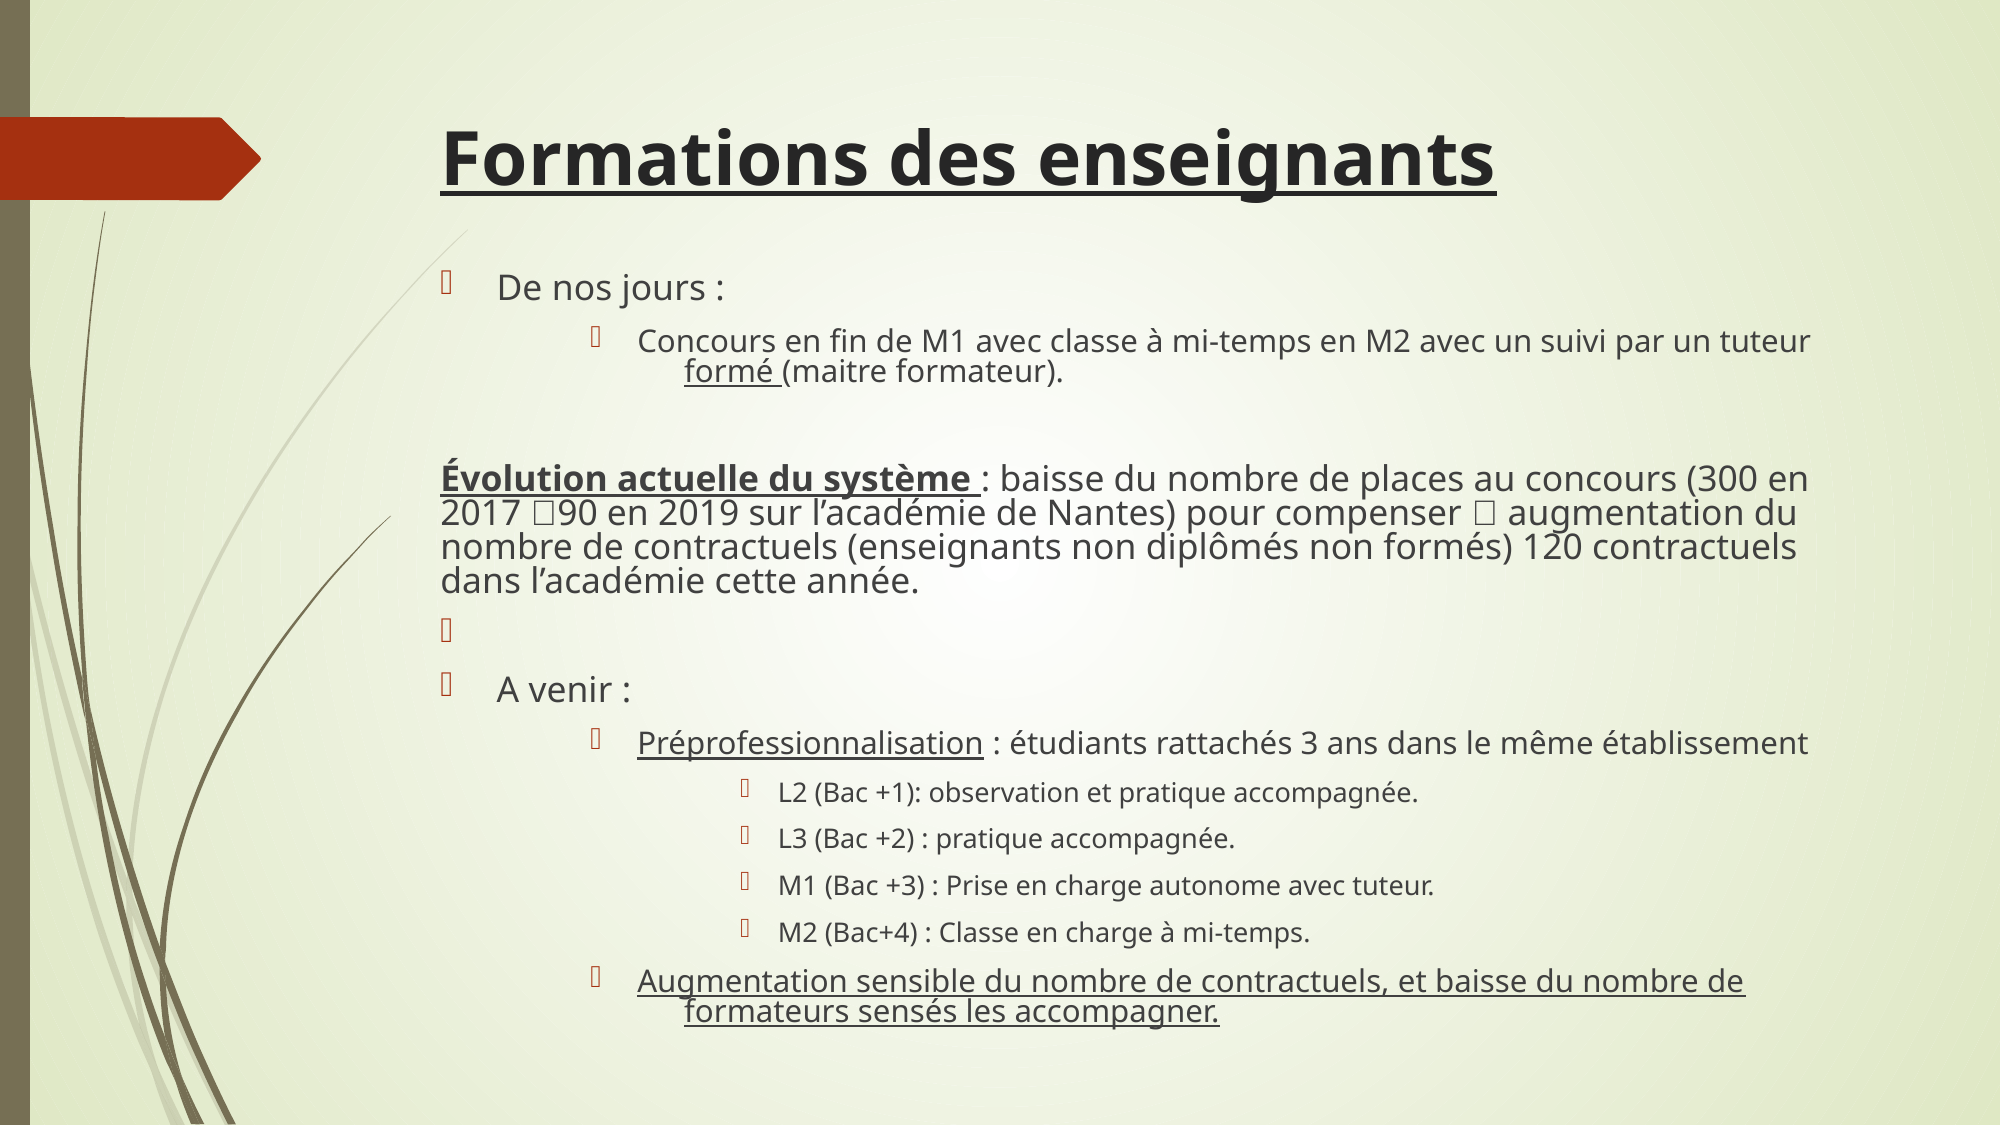

# Formations des enseignants
De nos jours :
Concours en fin de M1 avec classe à mi-temps en M2 avec un suivi par un tuteur formé (maitre formateur).
Évolution actuelle du système : baisse du nombre de places au concours (300 en 2017 90 en 2019 sur l’académie de Nantes) pour compenser  augmentation du nombre de contractuels (enseignants non diplômés non formés) 120 contractuels dans l’académie cette année.
A venir :
Préprofessionnalisation : étudiants rattachés 3 ans dans le même établissement
L2 (Bac +1): observation et pratique accompagnée.
L3 (Bac +2) : pratique accompagnée.
M1 (Bac +3) : Prise en charge autonome avec tuteur.
M2 (Bac+4) : Classe en charge à mi-temps.
Augmentation sensible du nombre de contractuels, et baisse du nombre de formateurs sensés les accompagner.